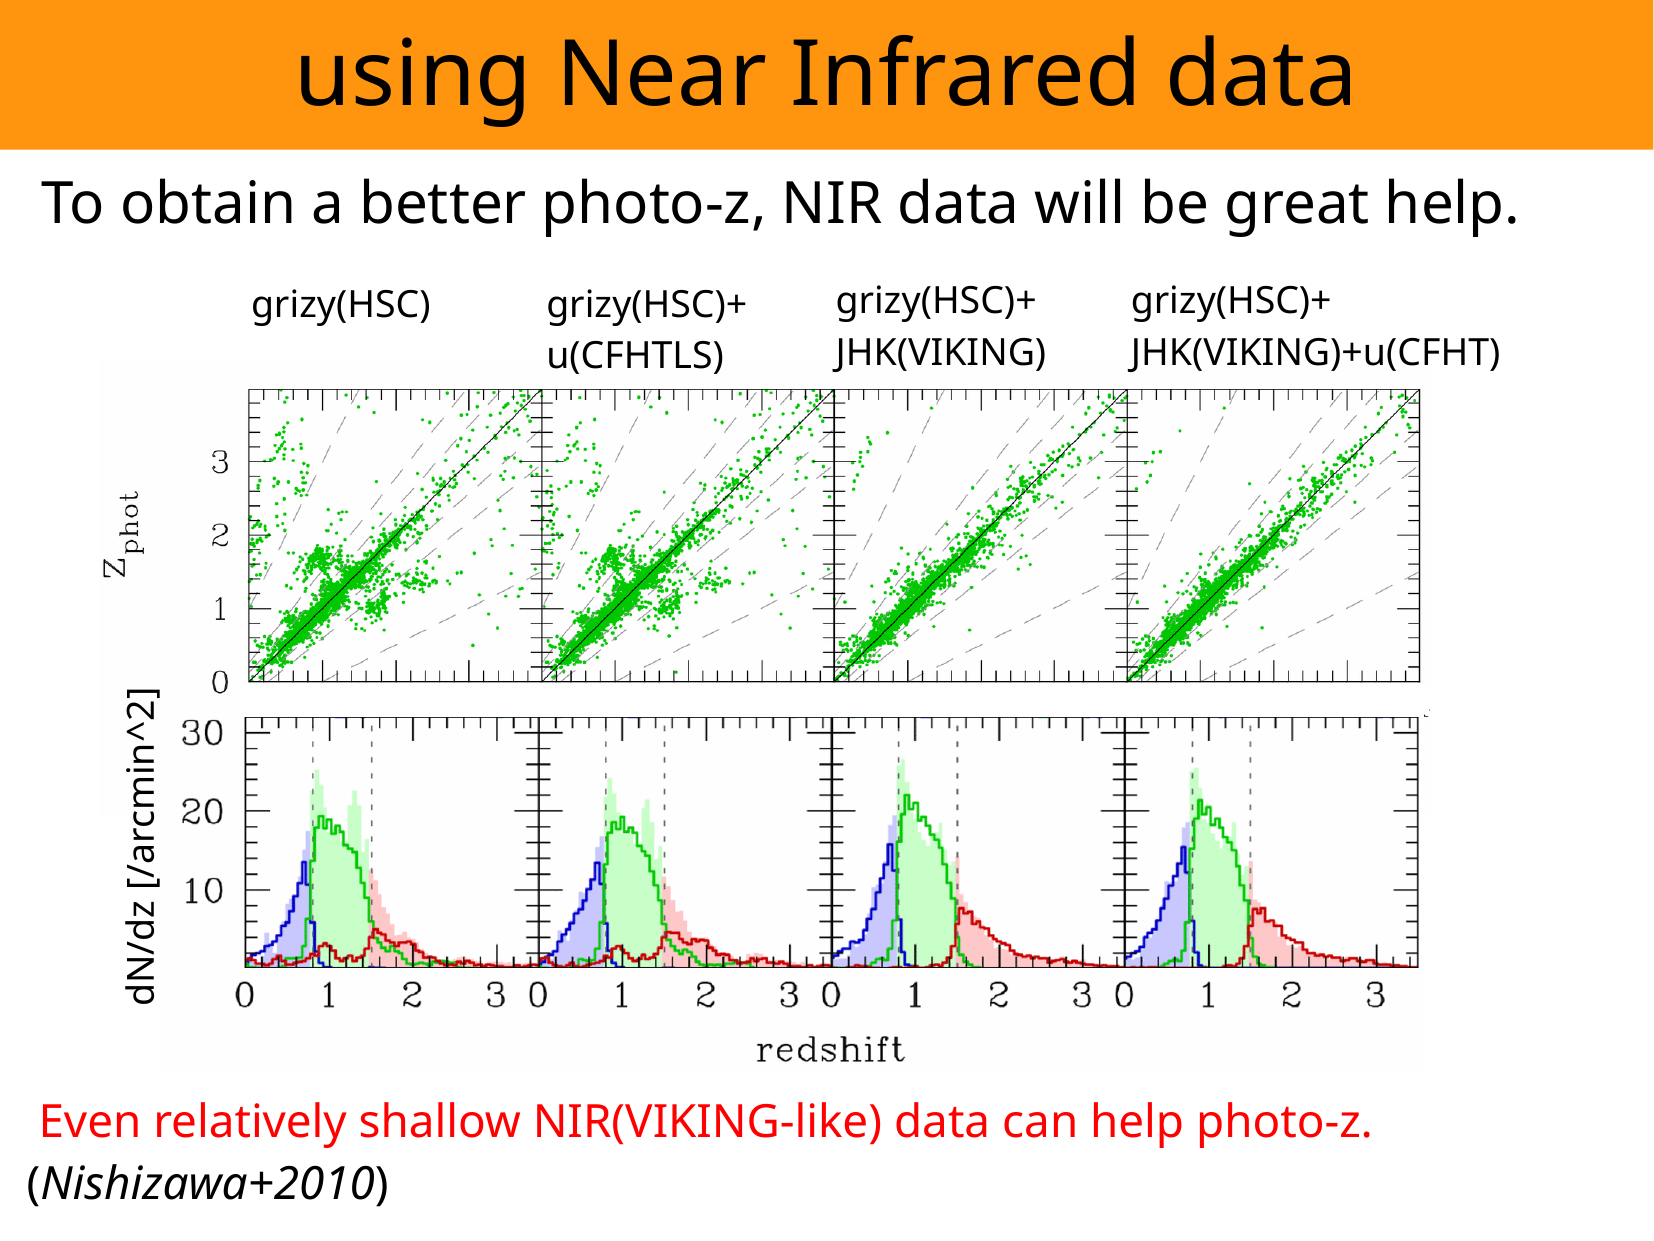

using Near Infrared data
 To obtain a better photo-z, NIR data will be great help.
grizy(HSC)+
JHK(VIKING)
grizy(HSC)+
JHK(VIKING)+u(CFHT)
grizy(HSC)+
u(CFHTLS)
grizy(HSC)
dN/dz [/arcmin^2]
 Even relatively shallow NIR(VIKING-like) data can help photo-z. (Nishizawa+2010)